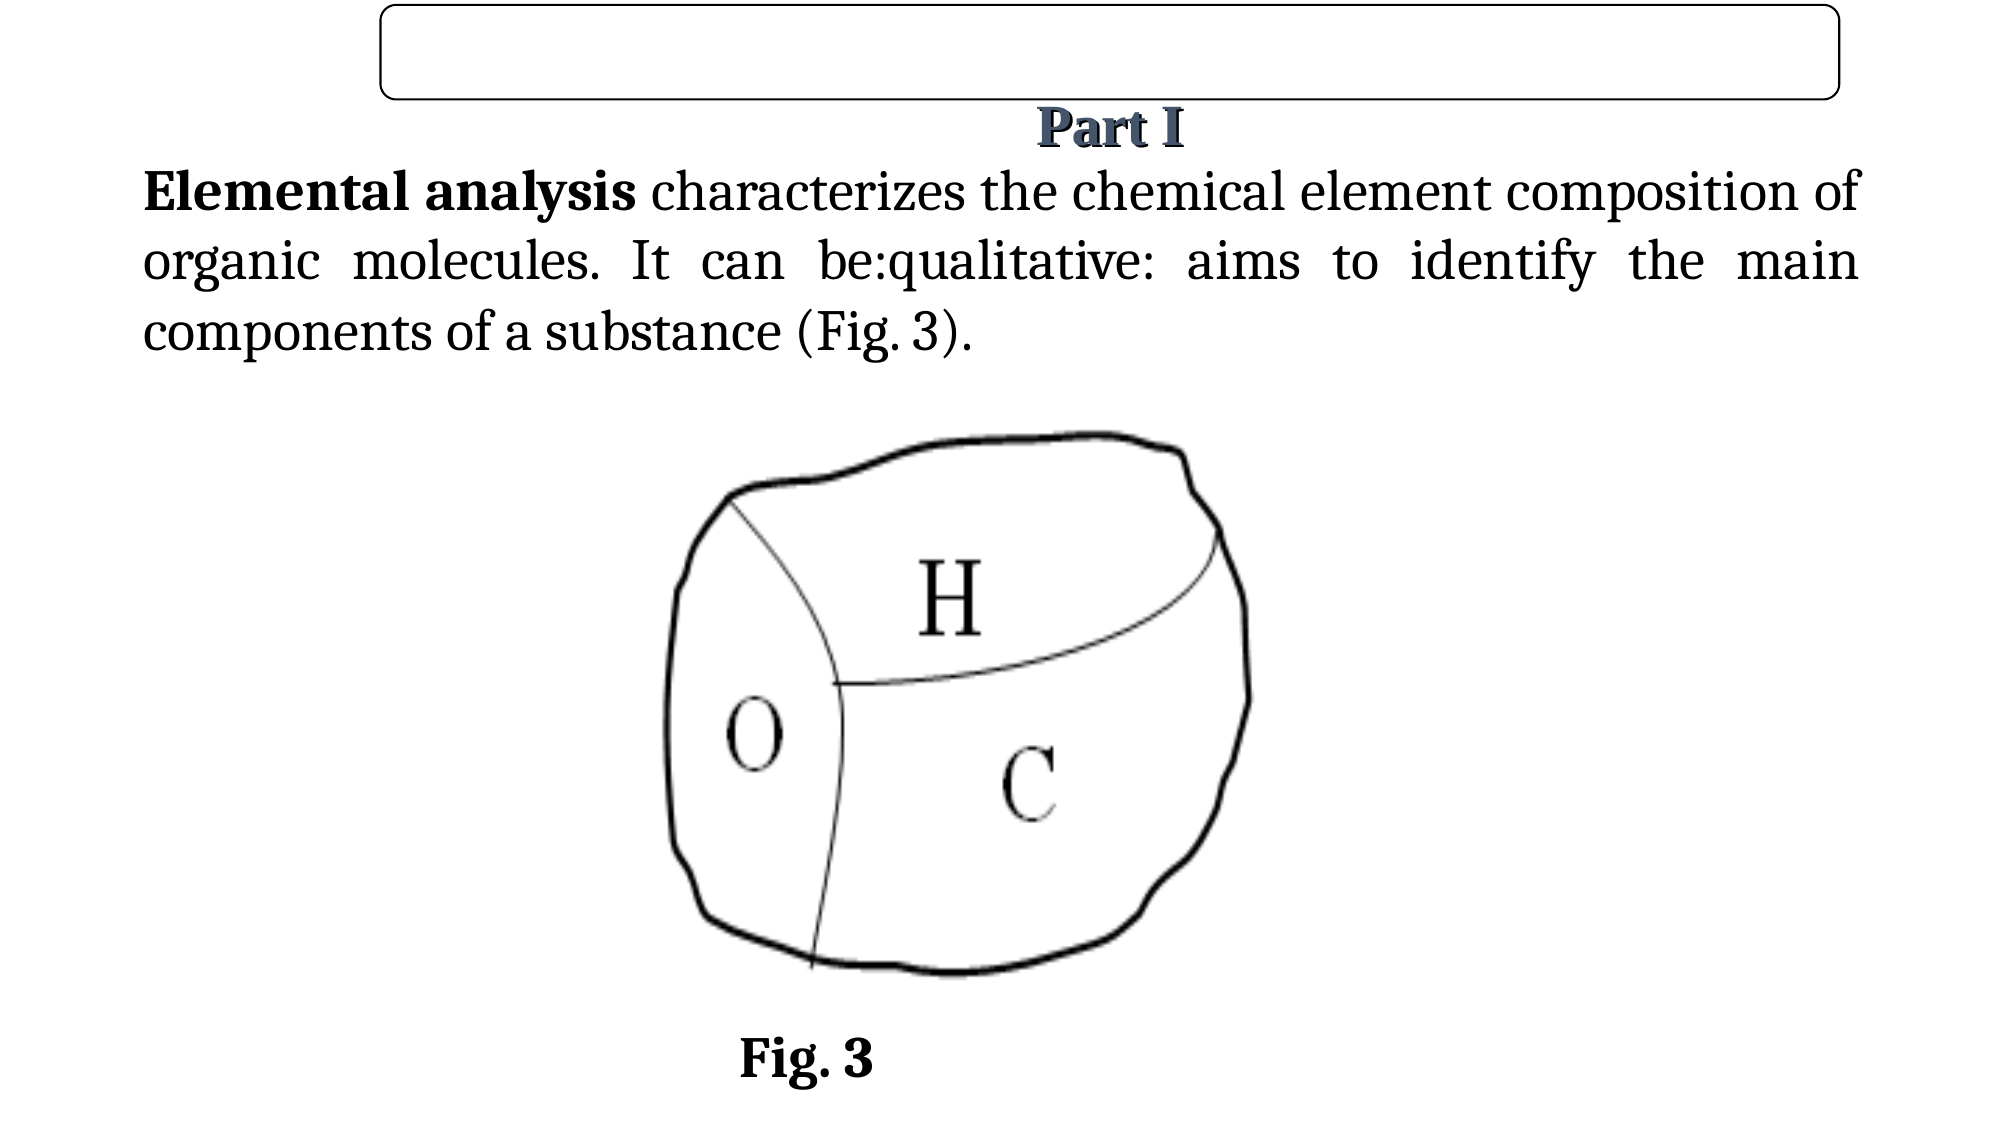

Part I
Elemental analysis characterizes the chemical element composition of organic molecules. It can be:qualitative: aims to identify the main components of a substance (Fig. 3).
Fig. 3